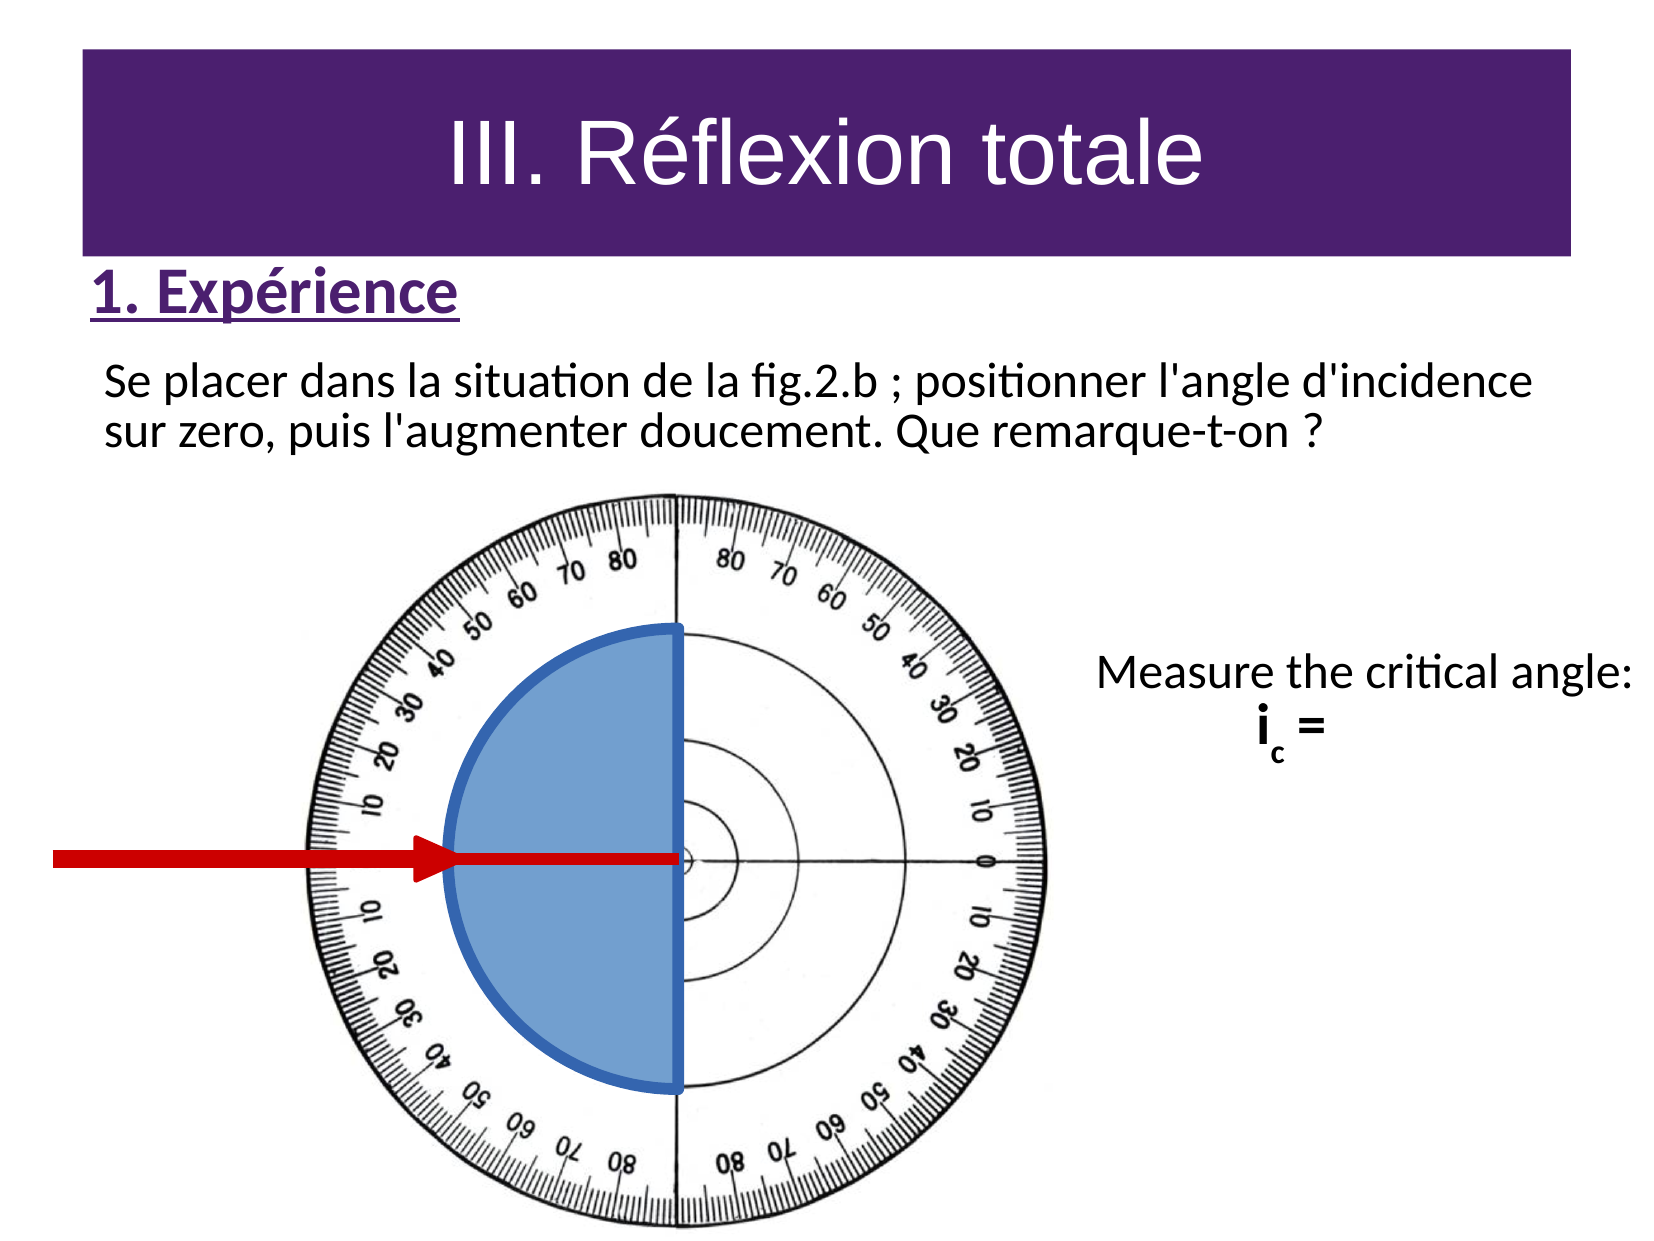

# III. Réflexion totale
1. Expérience
Se placer dans la situation de la fig.2.b ; positionner l'angle d'incidence sur zero, puis l'augmenter doucement. Que remarque-t-on ?
Measure the critical angle:
		 ic =